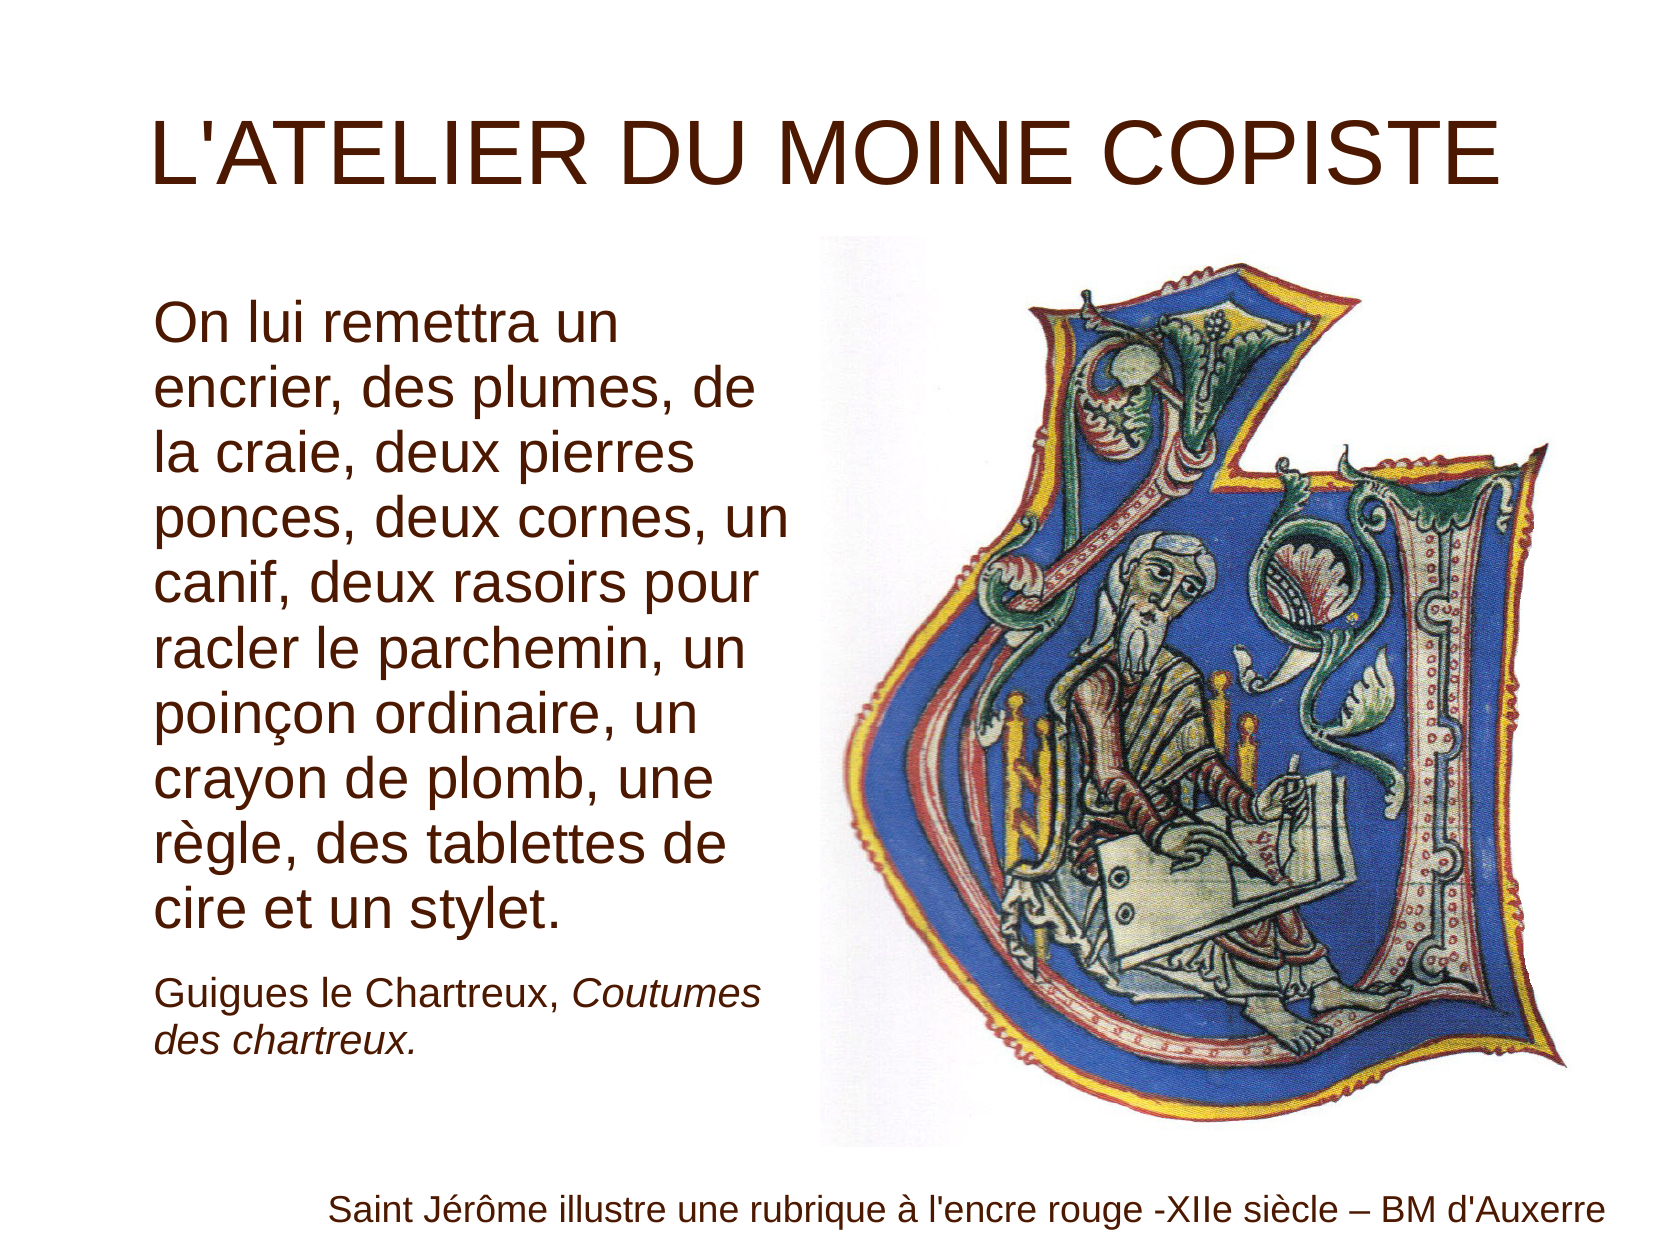

L'ATELIER DU MOINE COPISTE
# On lui remettra un encrier, des plumes, de la craie, deux pierres ponces, deux cornes, un canif, deux rasoirs pour racler le parchemin, un poinçon ordinaire, un crayon de plomb, une règle, des tablettes de cire et un stylet.
Guigues le Chartreux, Coutumes des chartreux.
Saint Jérôme illustre une rubrique à l'encre rouge -XIIe siècle – BM d'Auxerre